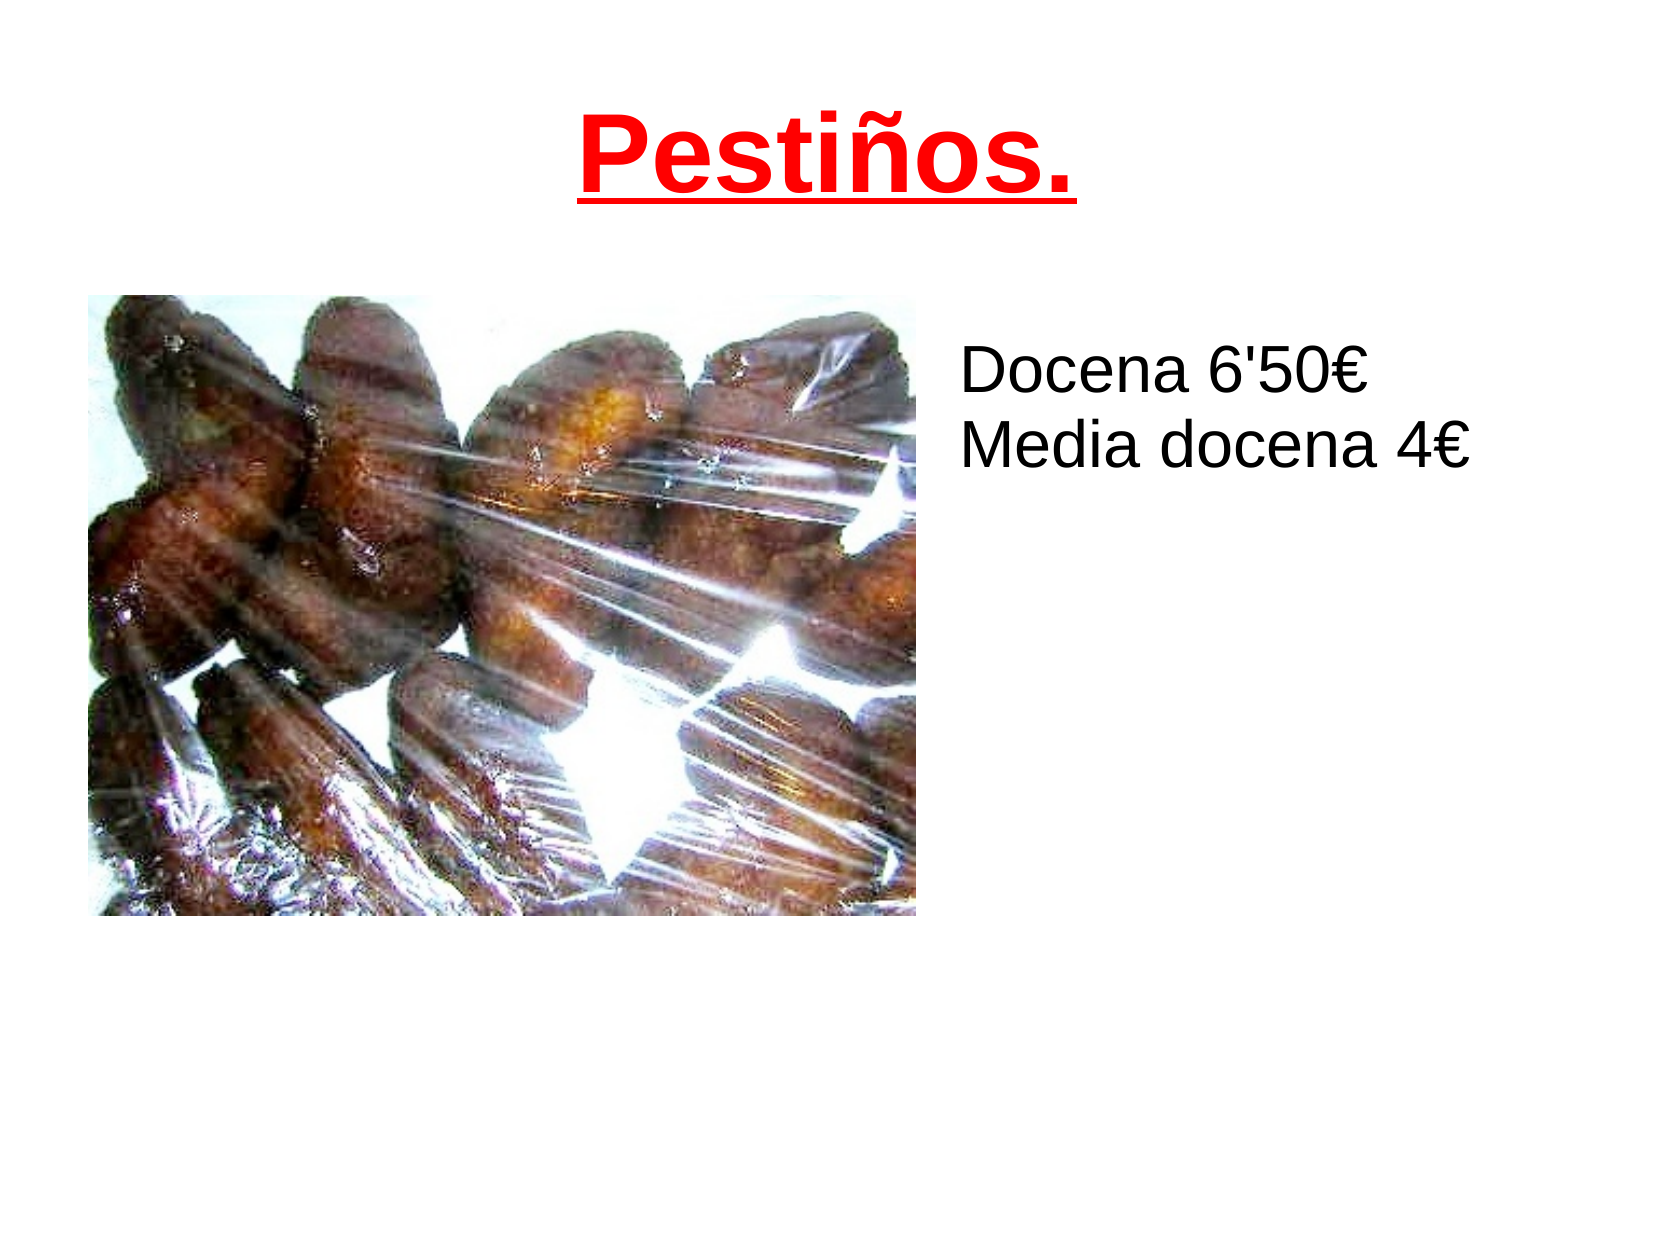

# Pestiños.
Docena 6'50€
Media docena 4€